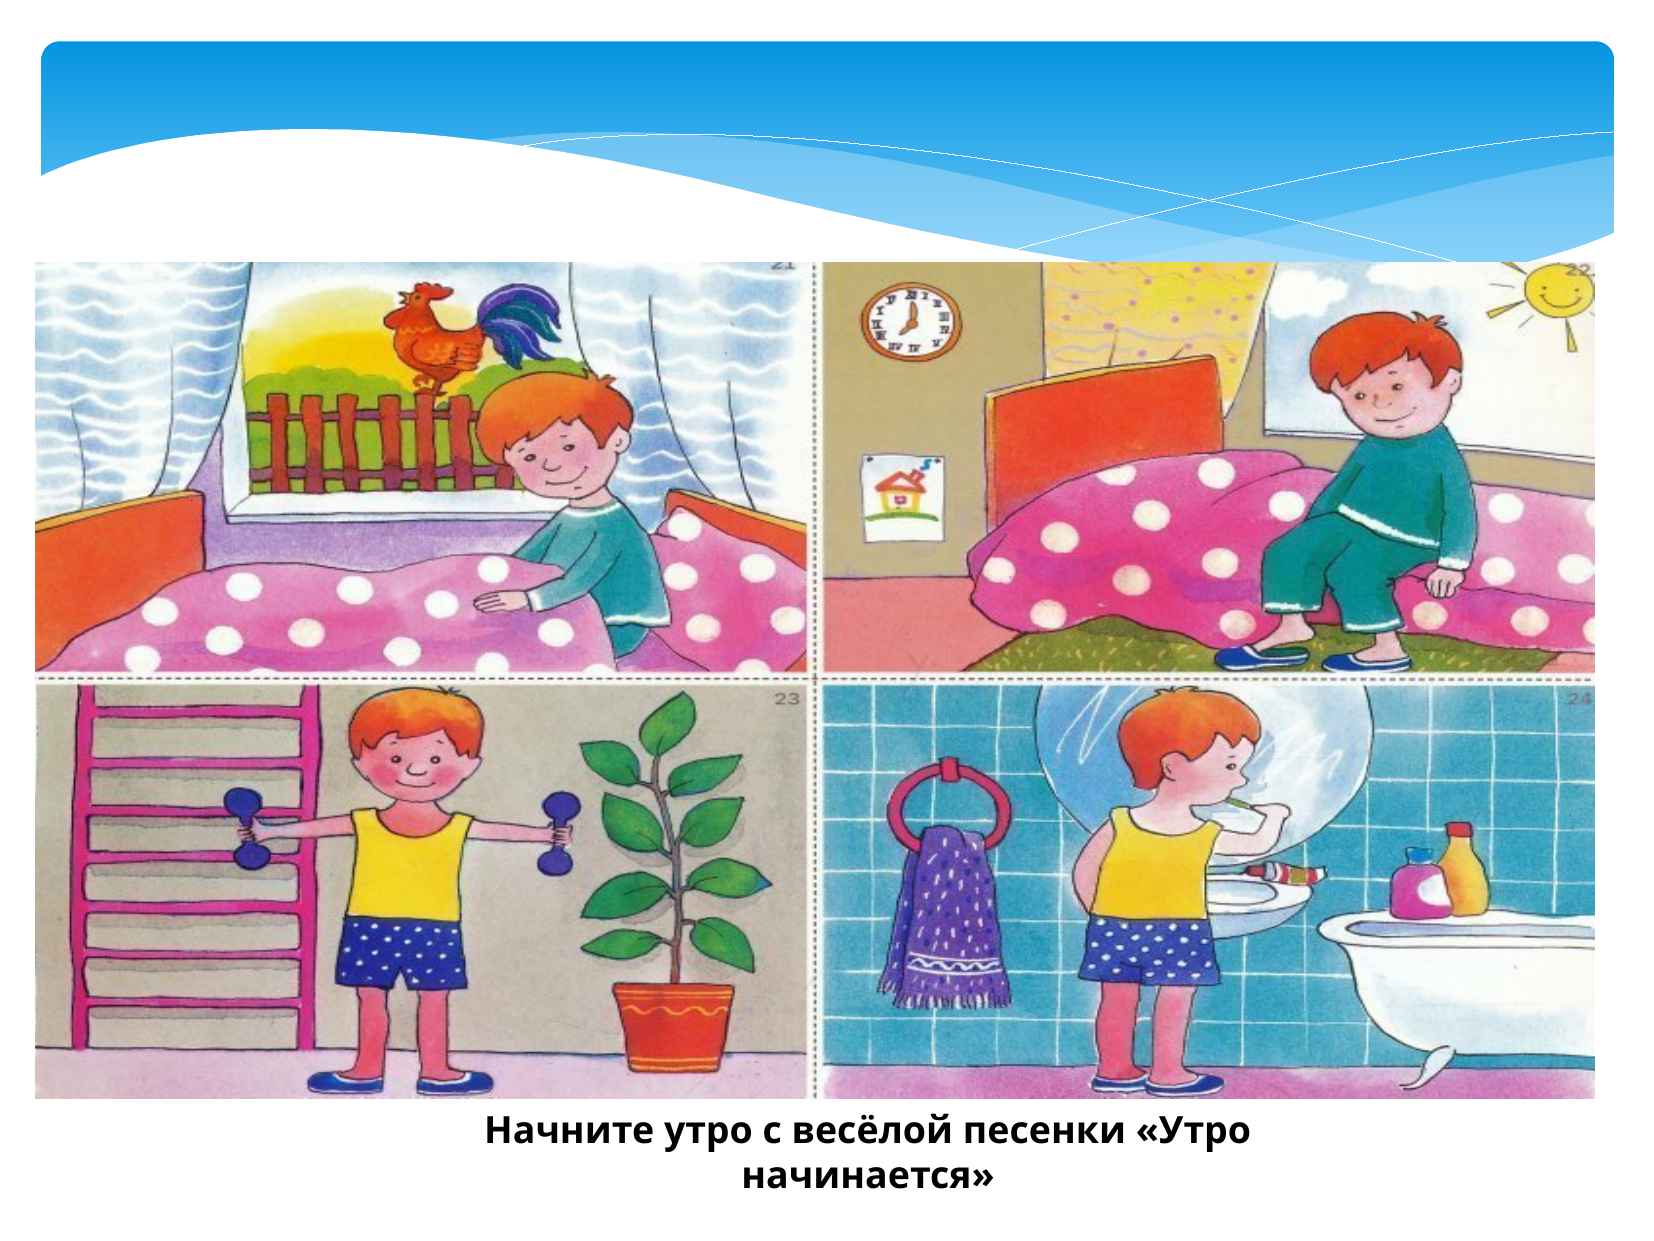

Начните утро с весёлой песенки «Утро начинается»
https://youtu.be/AB_nX5bS4u0